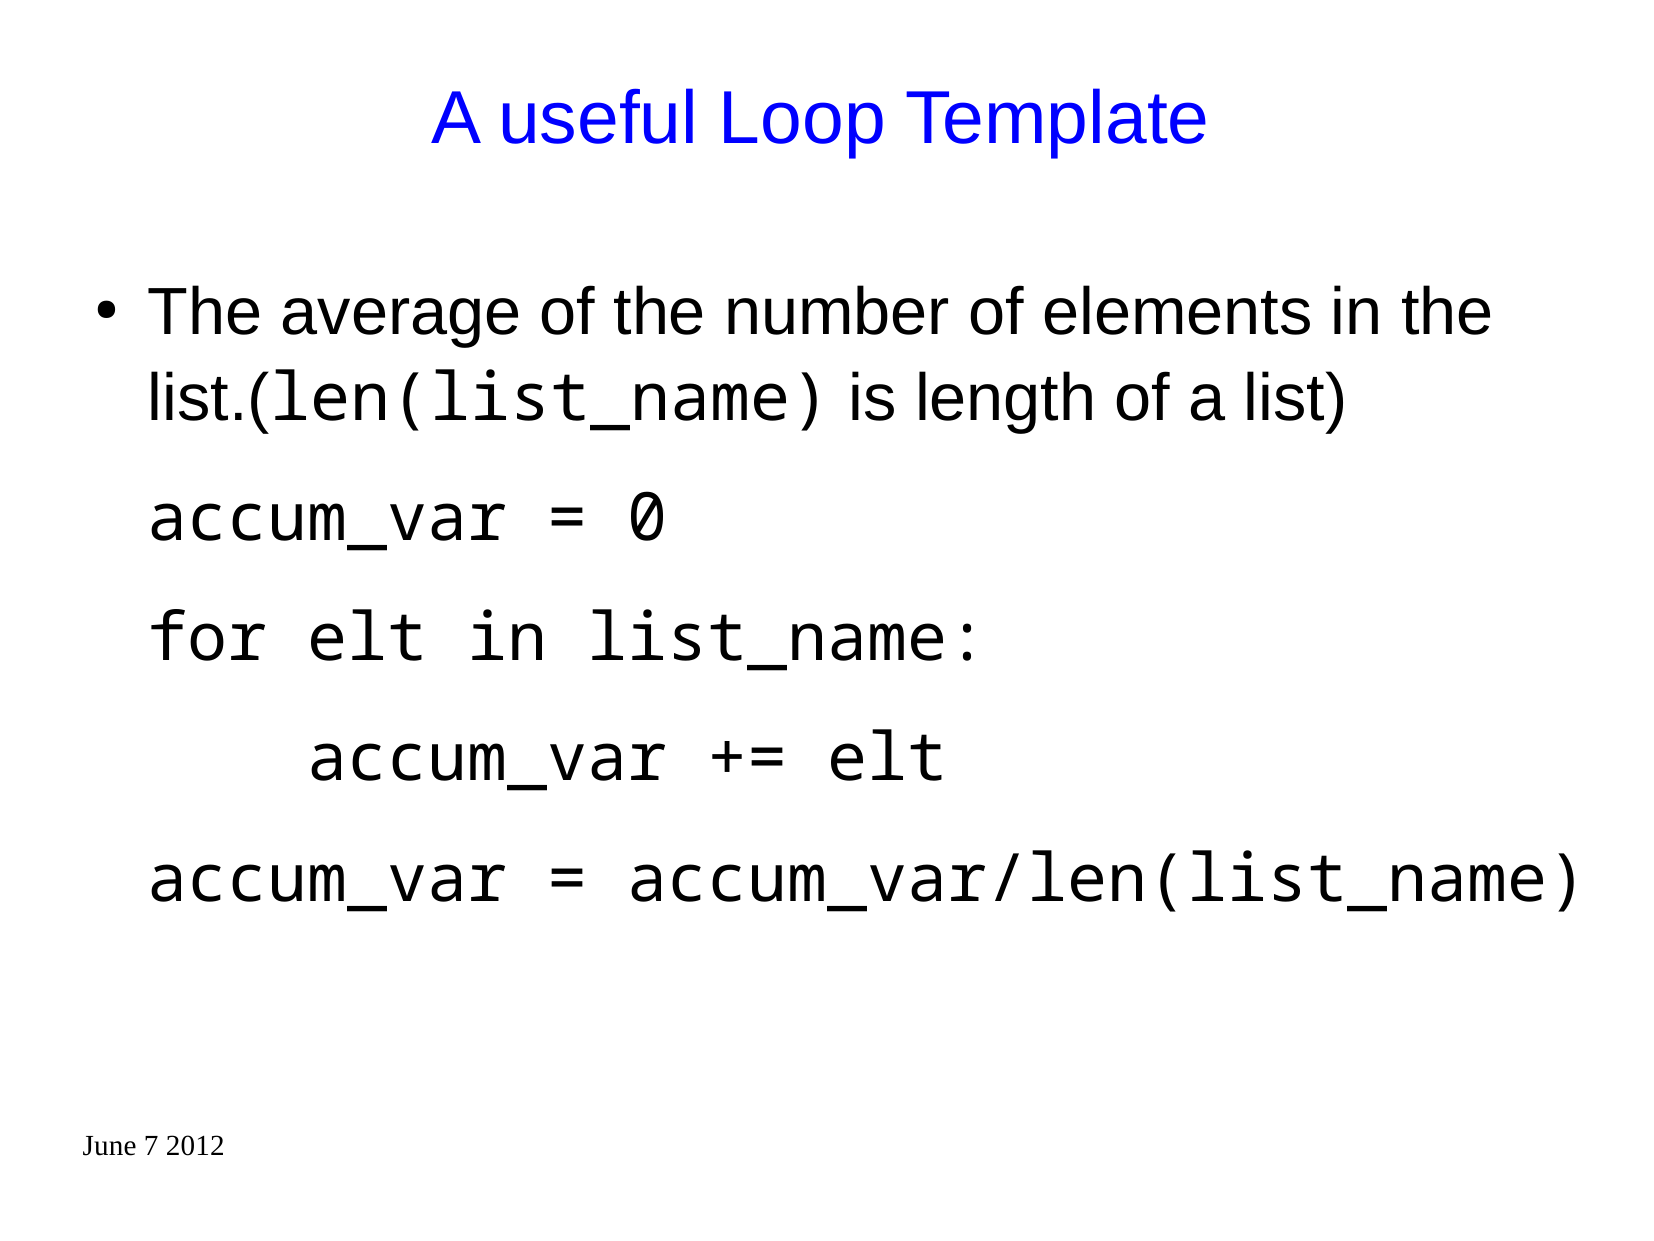

# A useful Loop Template
The average of the number of elements in the list.(len(list_name) is length of a list)
accum_var = 0
for elt in list_name:
 accum_var += elt
accum_var = accum_var/len(list_name)
June 7 2012